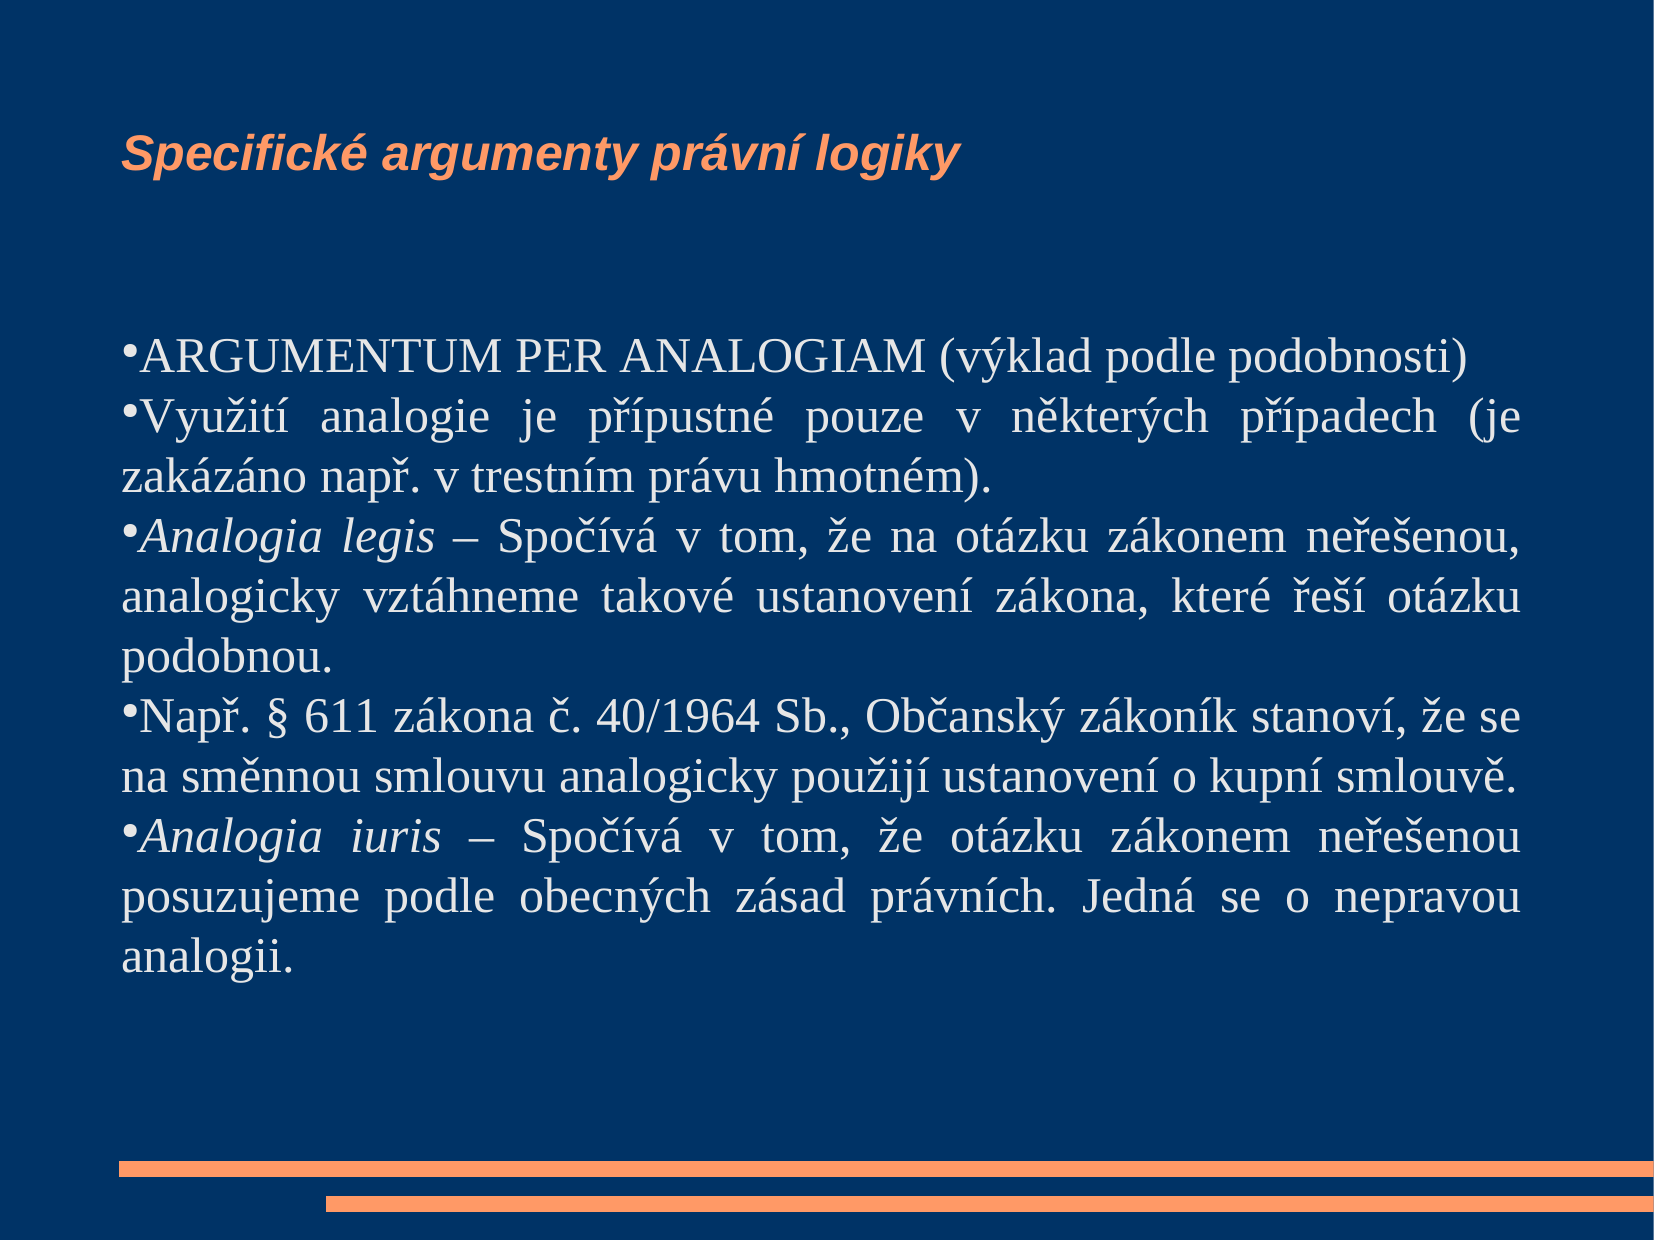

# Specifické argumenty právní logiky
ARGUMENTUM PER ANALOGIAM (výklad podle podobnosti)
Využití analogie je přípustné pouze v některých případech (je zakázáno např. v trestním právu hmotném).
Analogia legis – Spočívá v tom, že na otázku zákonem neřešenou, analogicky vztáhneme takové ustanovení zákona, které řeší otázku podobnou.
Např. § 611 zákona č. 40/1964 Sb., Občanský zákoník stanoví, že se na směnnou smlouvu analogicky použijí ustanovení o kupní smlouvě.
Analogia iuris – Spočívá v tom, že otázku zákonem neřešenou posuzujeme podle obecných zásad právních. Jedná se o nepravou analogii.